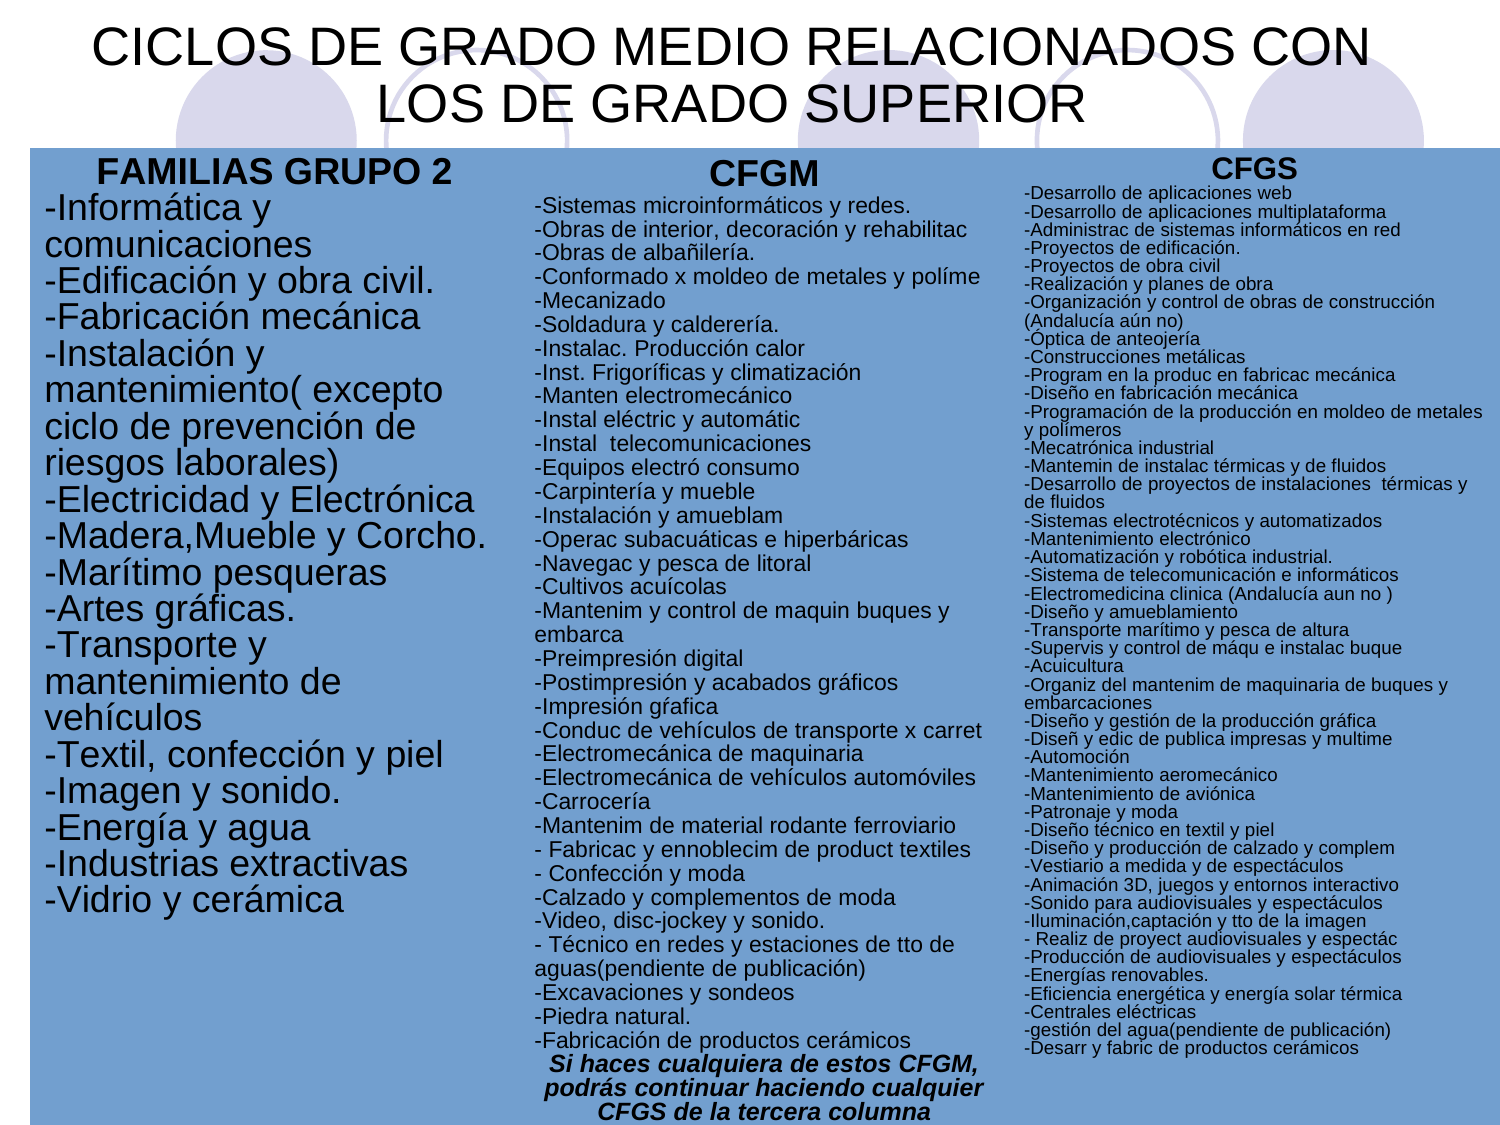

# CICLOS DE GRADO MEDIO RELACIONADOS CON LOS DE GRADO SUPERIOR
| FAMILIAS GRUPO 2 -Informática y comunicaciones -Edificación y obra civil. -Fabricación mecánica -Instalación y mantenimiento( excepto ciclo de prevención de riesgos laborales) -Electricidad y Electrónica -Madera,Mueble y Corcho. -Marítimo pesqueras -Artes gráficas. -Transporte y mantenimiento de vehículos -Textil, confección y piel -Imagen y sonido. -Energía y agua -Industrias extractivas -Vidrio y cerámica | CFGM -Sistemas microinformáticos y redes. -Obras de interior, decoración y rehabilitac -Obras de albañilería. -Conformado x moldeo de metales y políme -Mecanizado -Soldadura y calderería. -Instalac. Producción calor -Inst. Frigoríficas y climatización -Manten electromecánico -Instal eléctric y automátic -Instal telecomunicaciones -Equipos electró consumo -Carpintería y mueble -Instalación y amueblam -Operac subacuáticas e hiperbáricas -Navegac y pesca de litoral -Cultivos acuícolas -Mantenim y control de maquin buques y embarca -Preimpresión digital -Postimpresión y acabados gráficos -Impresión gŕafica -Conduc de vehículos de transporte x carret -Electromecánica de maquinaria -Electromecánica de vehículos automóviles -Carrocería -Mantenim de material rodante ferroviario - Fabricac y ennoblecim de product textiles - Confección y moda -Calzado y complementos de moda -Video, disc-jockey y sonido. - Técnico en redes y estaciones de tto de aguas(pendiente de publicación) -Excavaciones y sondeos -Piedra natural. -Fabricación de productos cerámicos Si haces cualquiera de estos CFGM, podrás continuar haciendo cualquier CFGS de la tercera columna | CFGS -Desarrollo de aplicaciones web -Desarrollo de aplicaciones multiplataforma -Administrac de sistemas informáticos en red -Proyectos de edificación. -Proyectos de obra civil -Realización y planes de obra -Organización y control de obras de construcción (Andalucía aún no) -Óptica de anteojería -Construcciones metálicas -Program en la produc en fabricac mecánica -Diseño en fabricación mecánica -Programación de la producción en moldeo de metales y polímeros -Mecatrónica industrial -Mantemin de instalac térmicas y de fluidos -Desarrollo de proyectos de instalaciones térmicas y de fluidos -Sistemas electrotécnicos y automatizados -Mantenimiento electrónico -Automatización y robótica industrial. -Sistema de telecomunicación e informáticos -Electromedicina clinica (Andalucía aun no ) -Diseño y amueblamiento -Transporte marítimo y pesca de altura -Supervis y control de máqu e instalac buque -Acuicultura -Organiz del mantenim de maquinaria de buques y embarcaciones -Diseño y gestión de la producción gráfica -Diseñ y edic de publica impresas y multime -Automoción -Mantenimiento aeromecánico -Mantenimiento de aviónica -Patronaje y moda -Diseño técnico en textil y piel -Diseño y producción de calzado y complem -Vestiario a medida y de espectáculos -Animación 3D, juegos y entornos interactivo -Sonido para audiovisuales y espectáculos -Iluminación,captación y tto de la imagen - Realiz de proyect audiovisuales y espectác -Producción de audiovisuales y espectáculos -Energías renovables. -Eficiencia energética y energía solar térmica -Centrales eléctricas -gestión del agua(pendiente de publicación) -Desarr y fabric de productos cerámicos |
| --- | --- | --- |